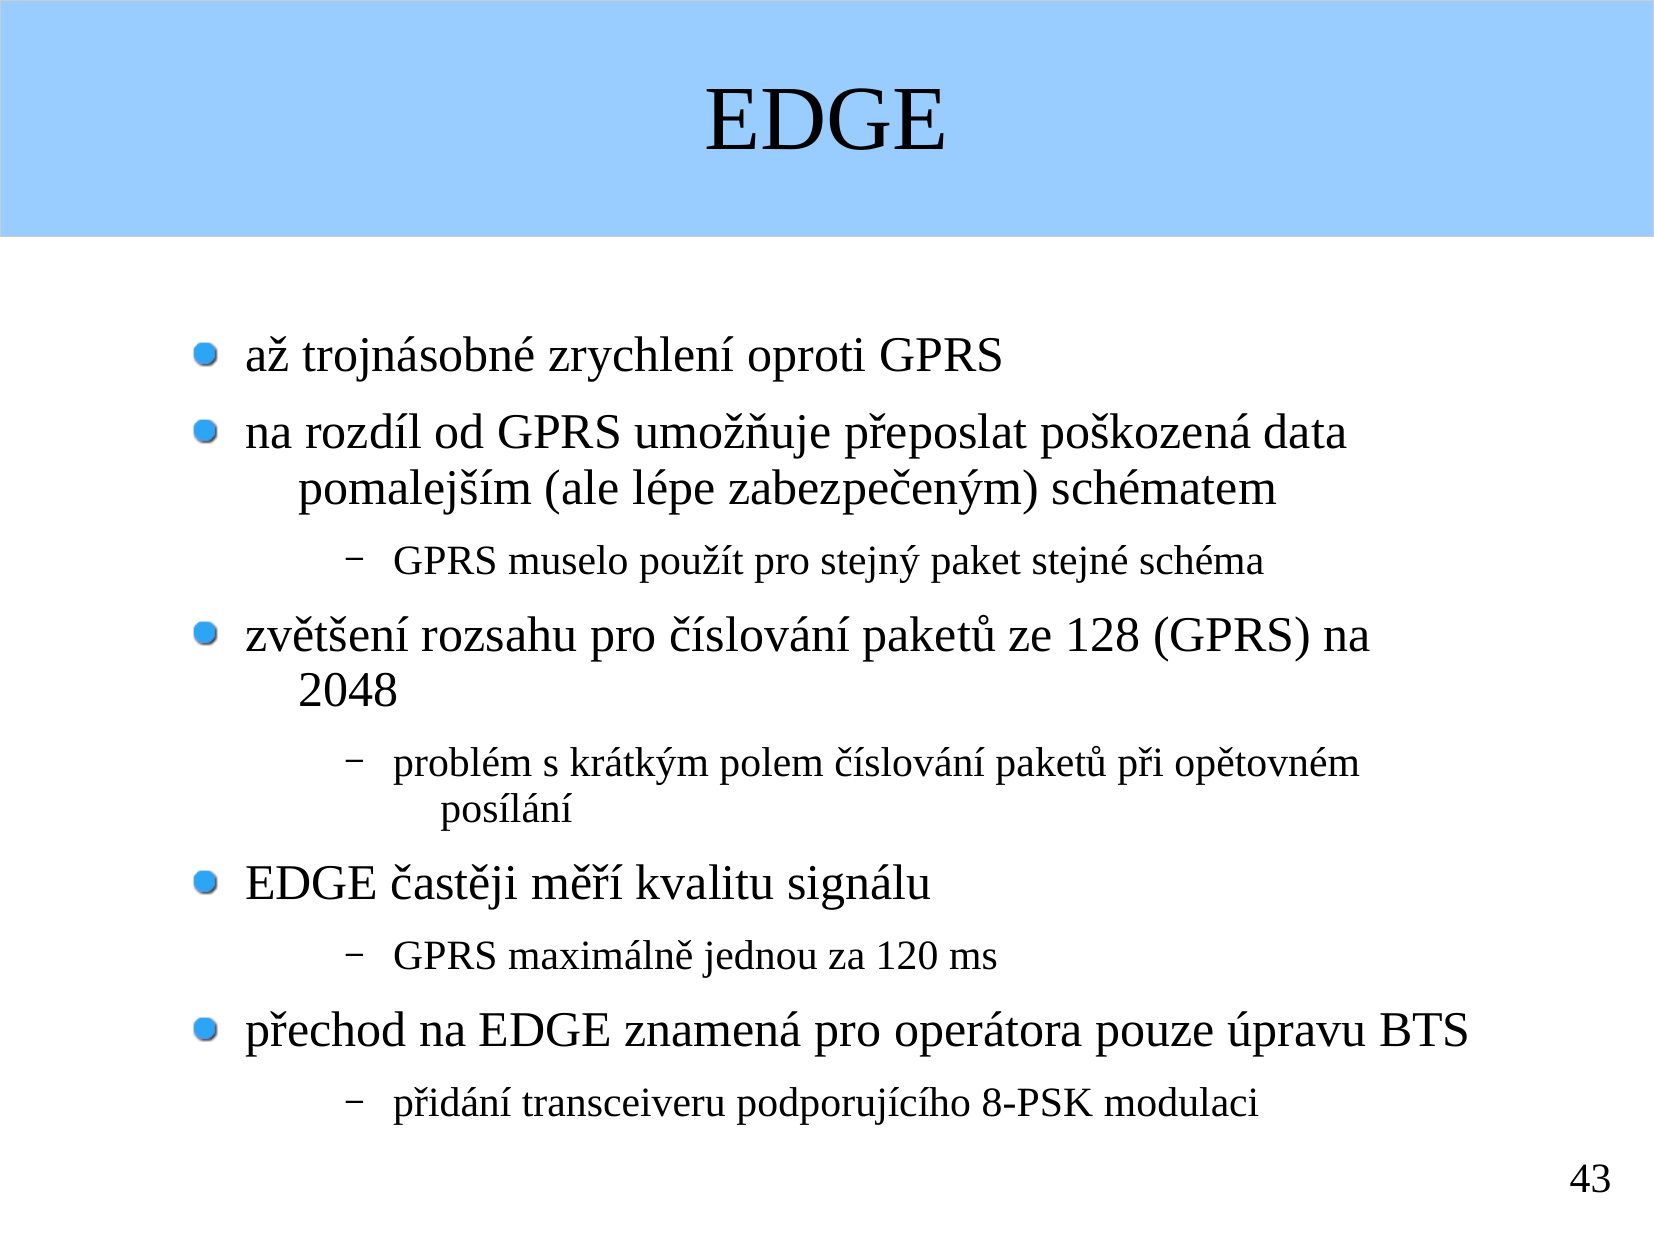

# EDGE
až trojnásobné zrychlení oproti GPRS
na rozdíl od GPRS umožňuje přeposlat poškozená data pomalejším (ale lépe zabezpečeným) schématem
GPRS muselo použít pro stejný paket stejné schéma
zvětšení rozsahu pro číslování paketů ze 128 (GPRS) na 2048
problém s krátkým polem číslování paketů při opětovném posílání
EDGE častěji měří kvalitu signálu
GPRS maximálně jednou za 120 ms
přechod na EDGE znamená pro operátora pouze úpravu BTS
přidání transceiveru podporujícího 8-PSK modulaci